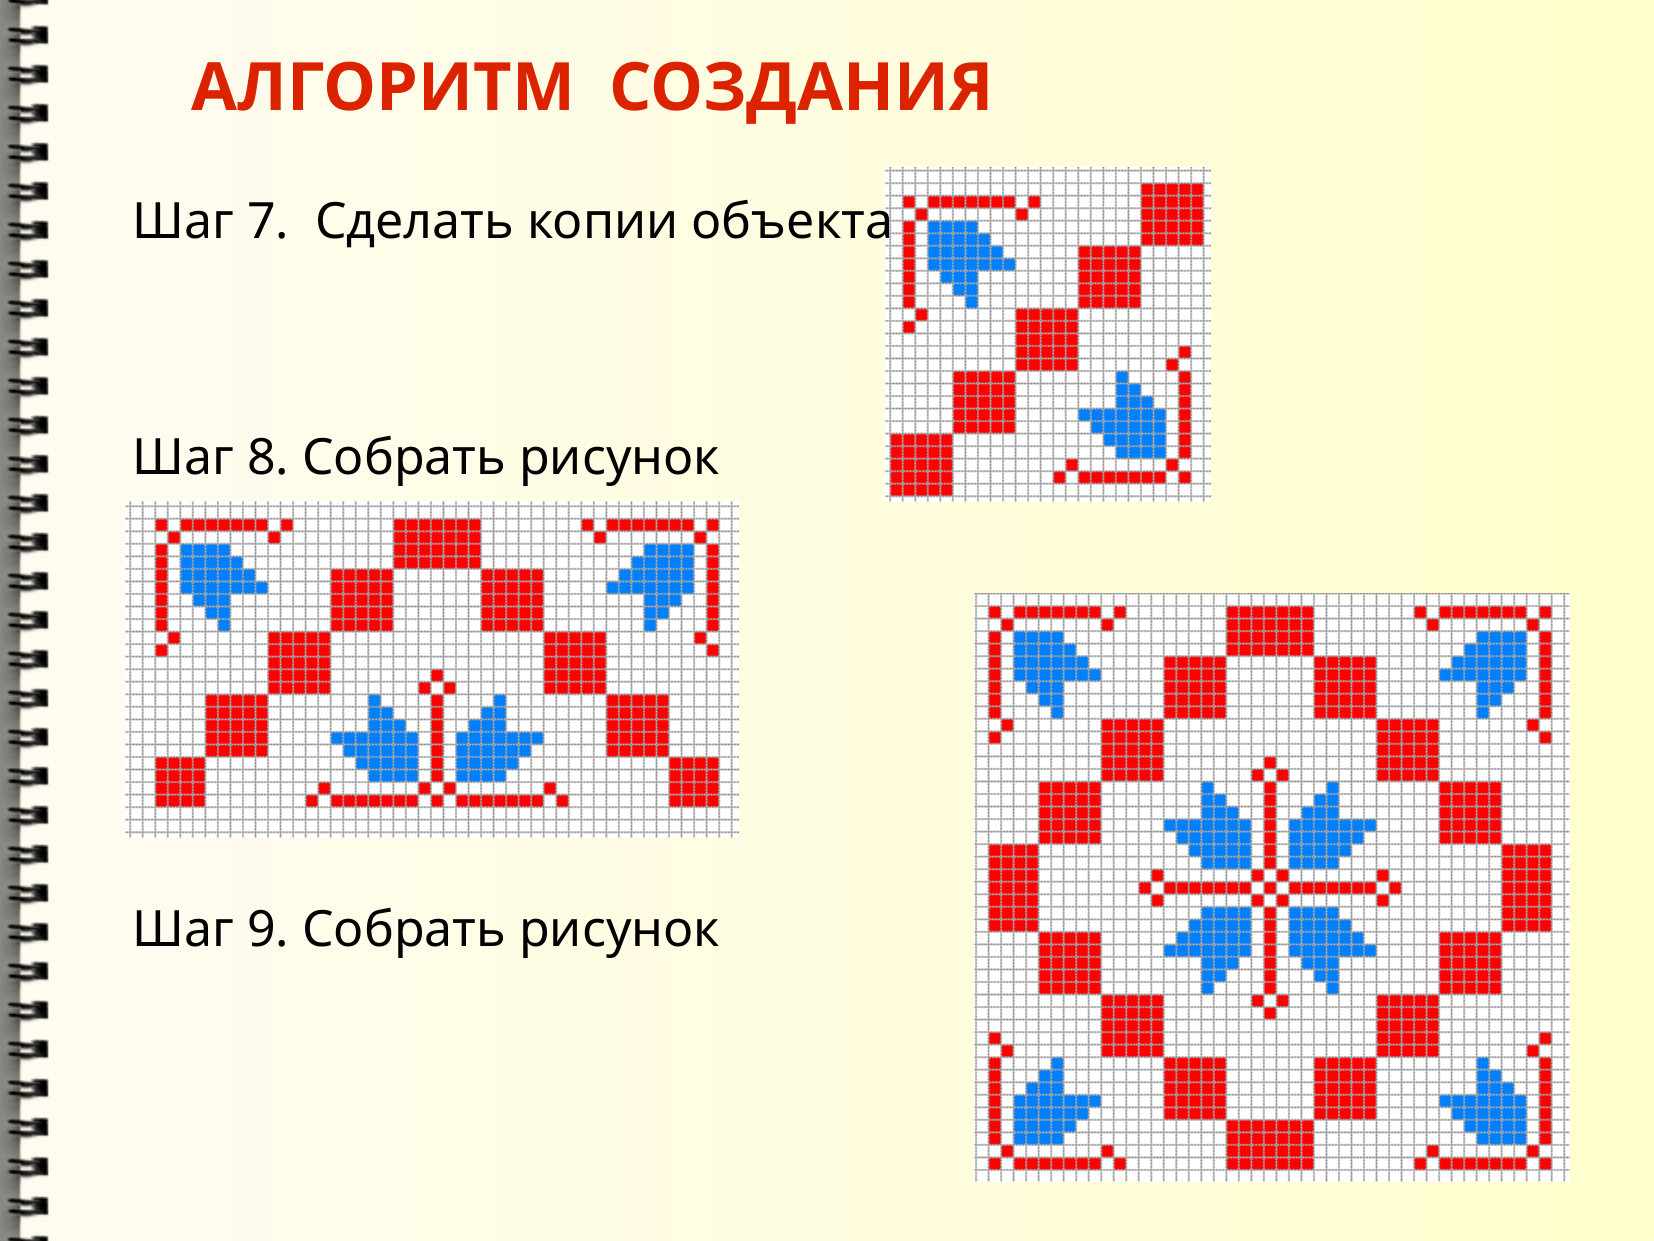

АЛГОРИТМ СОЗДАНИЯ
Шаг 7. Сделать копии объекта
Шаг 8. Собрать рисунок
Шаг 9. Собрать рисунок